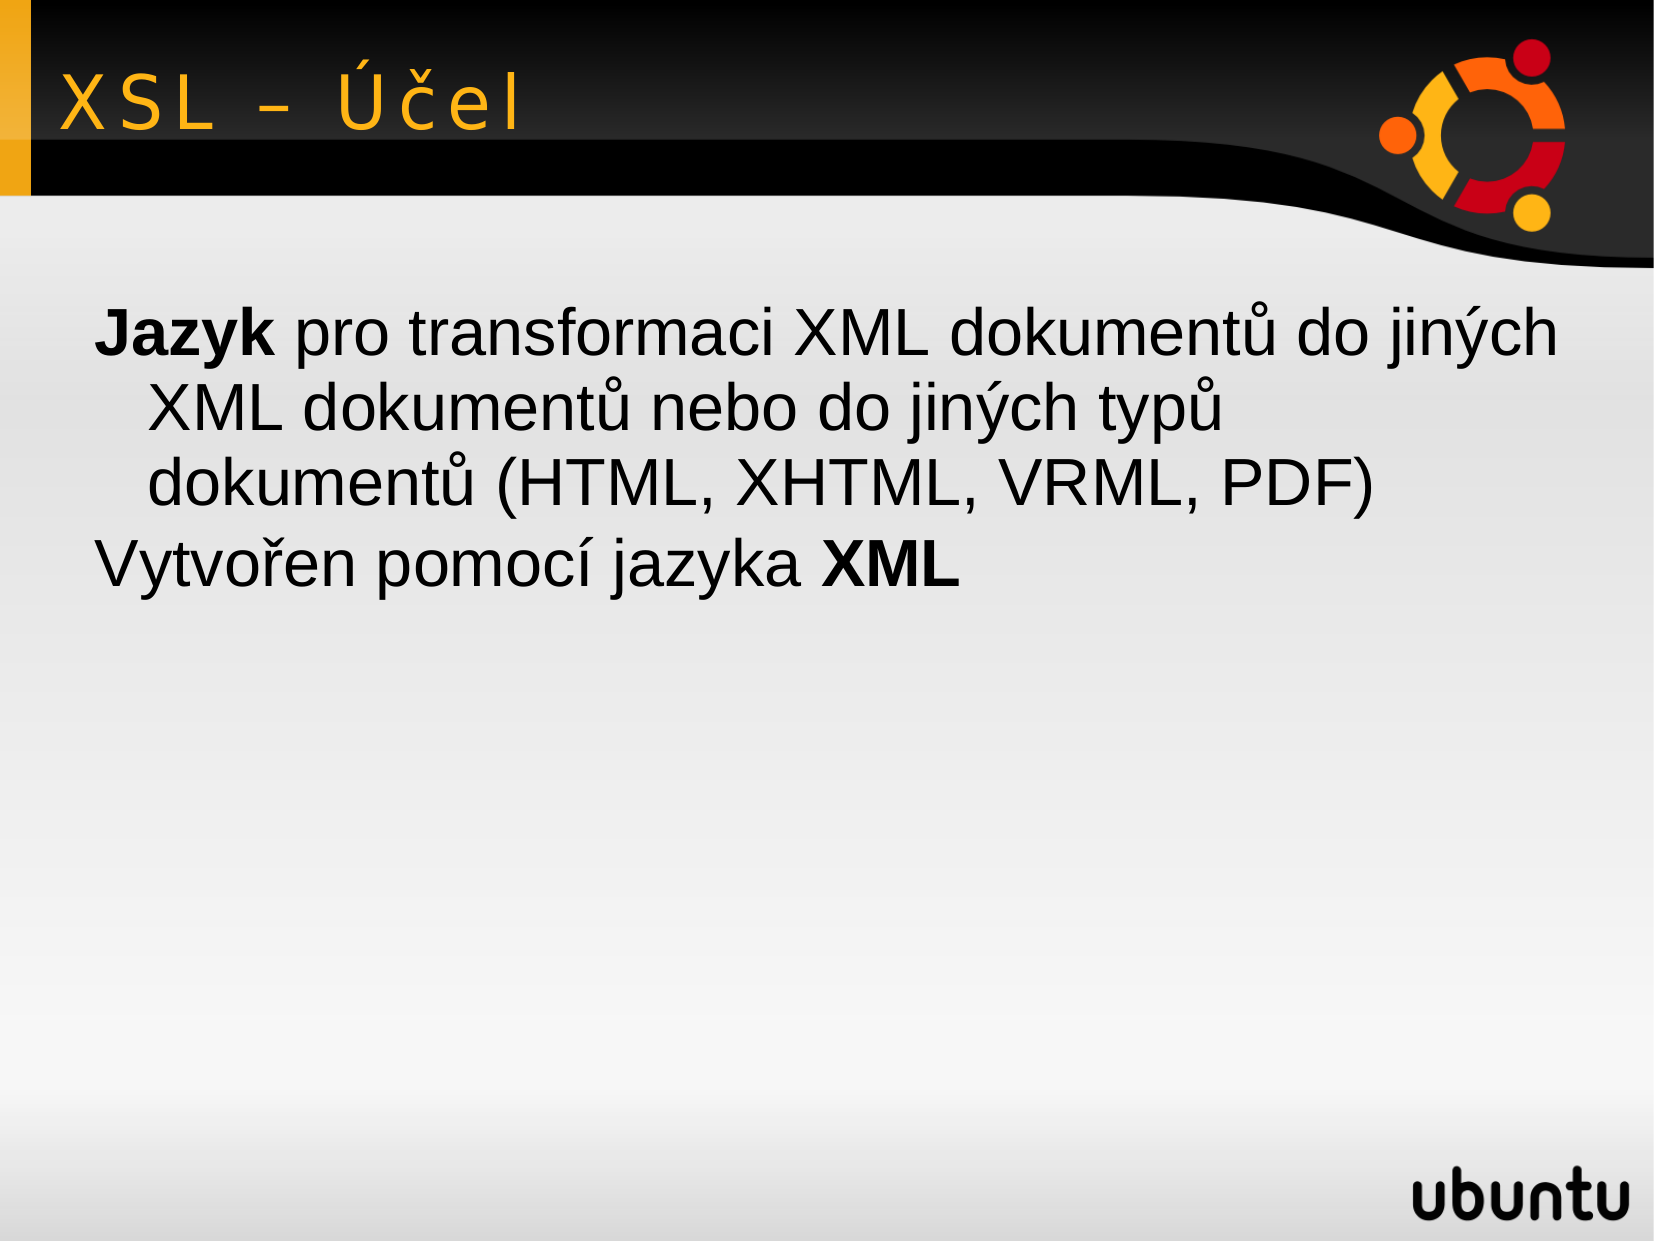

# XSL – Účel
Jazyk pro transformaci XML dokumentů do jiných XML dokumentů nebo do jiných typů dokumentů (HTML, XHTML, VRML, PDF)
Vytvořen pomocí jazyka XML